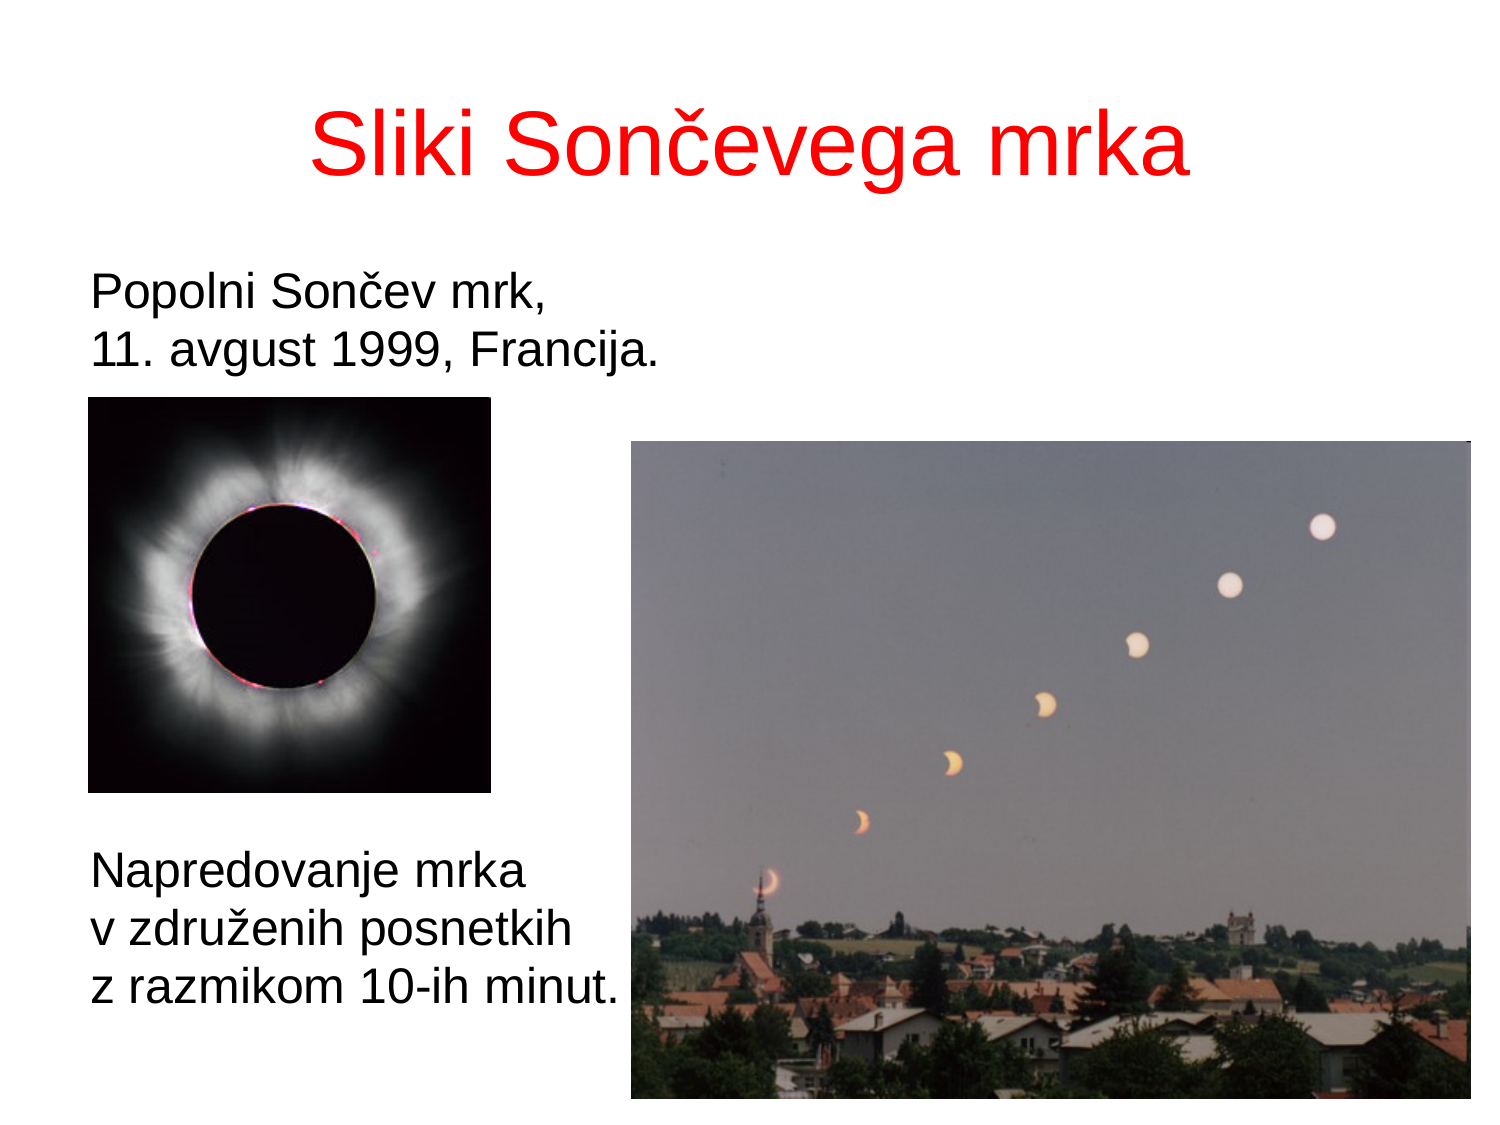

# Sliki Sončevega mrka
Popolni Sončev mrk,
11. avgust 1999, Francija.
Napredovanje mrka
v združenih posnetkih
z razmikom 10-ih minut.